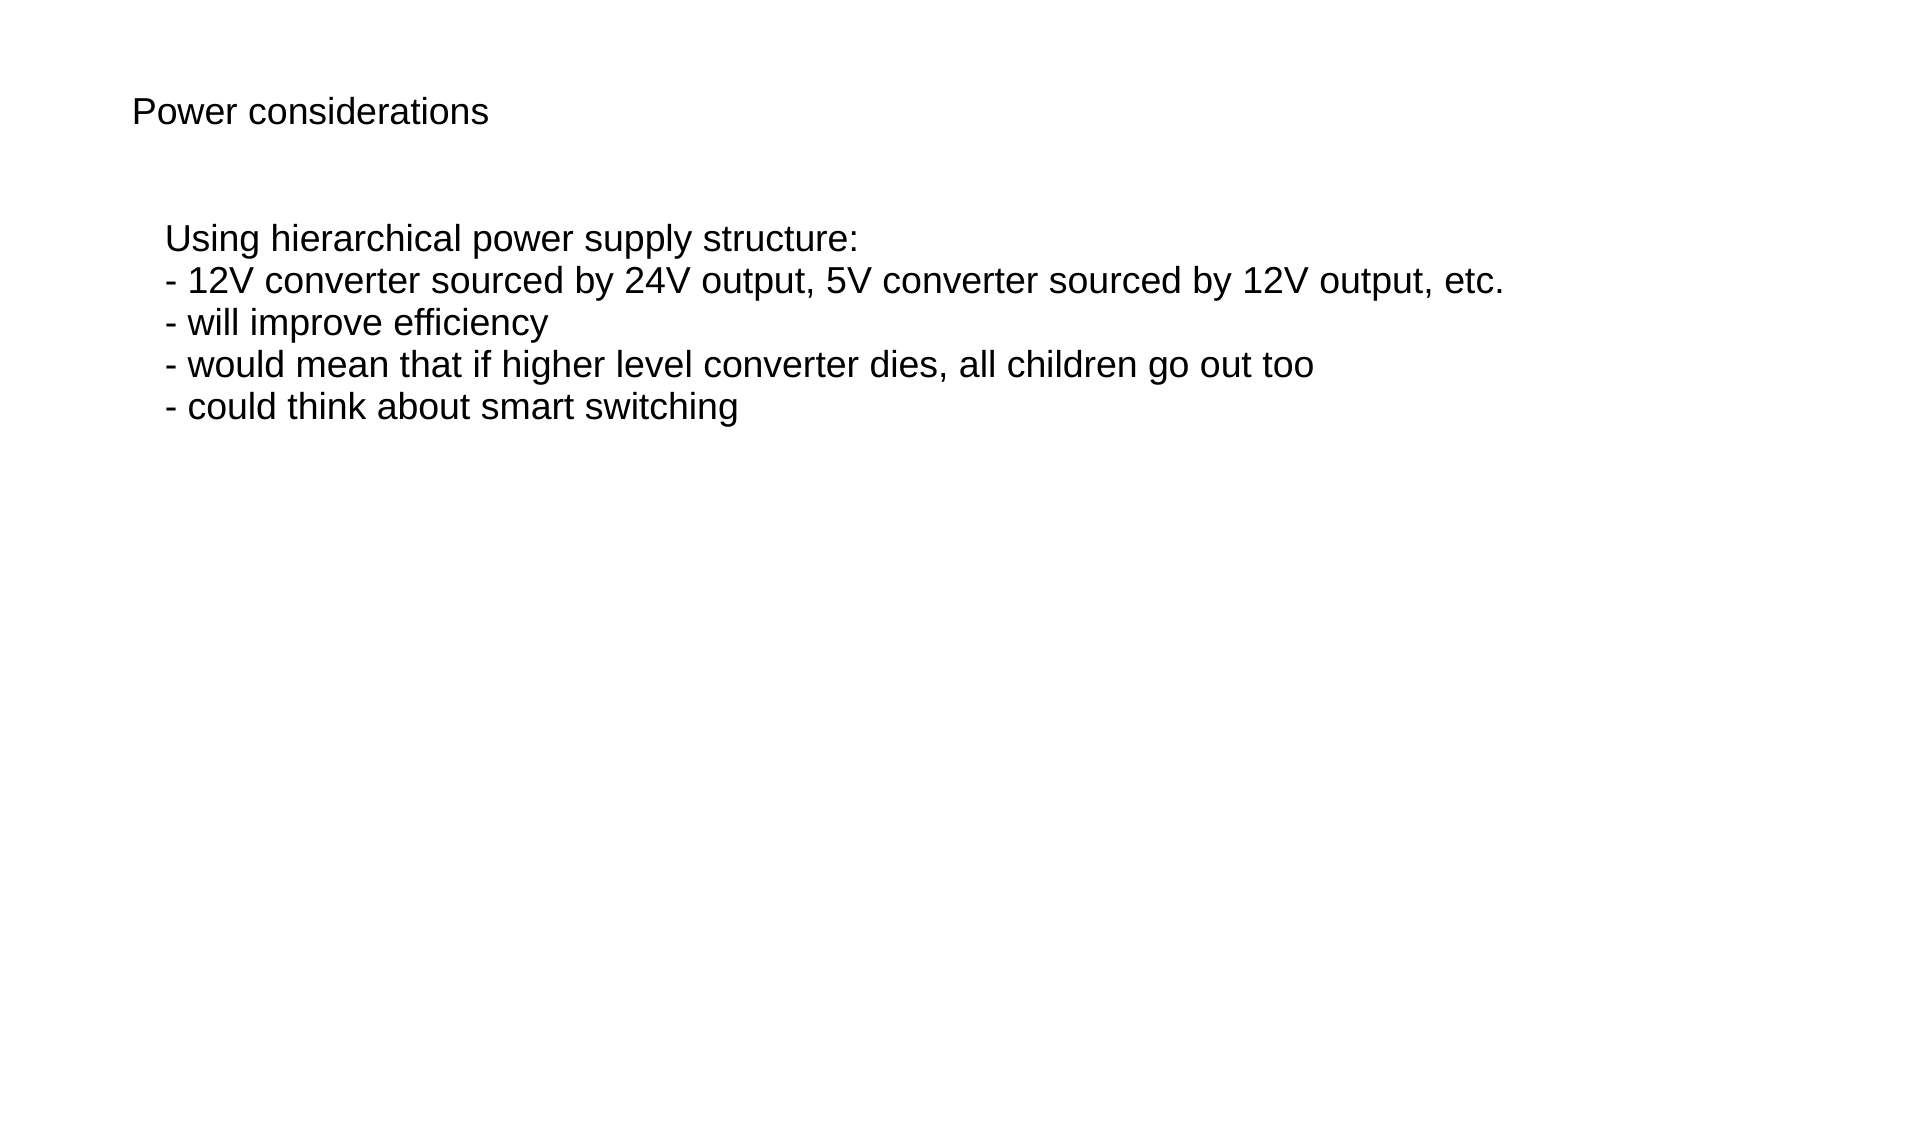

# Power considerations
Using hierarchical power supply structure:
- 12V converter sourced by 24V output, 5V converter sourced by 12V output, etc.
- will improve efficiency
- would mean that if higher level converter dies, all children go out too
- could think about smart switching